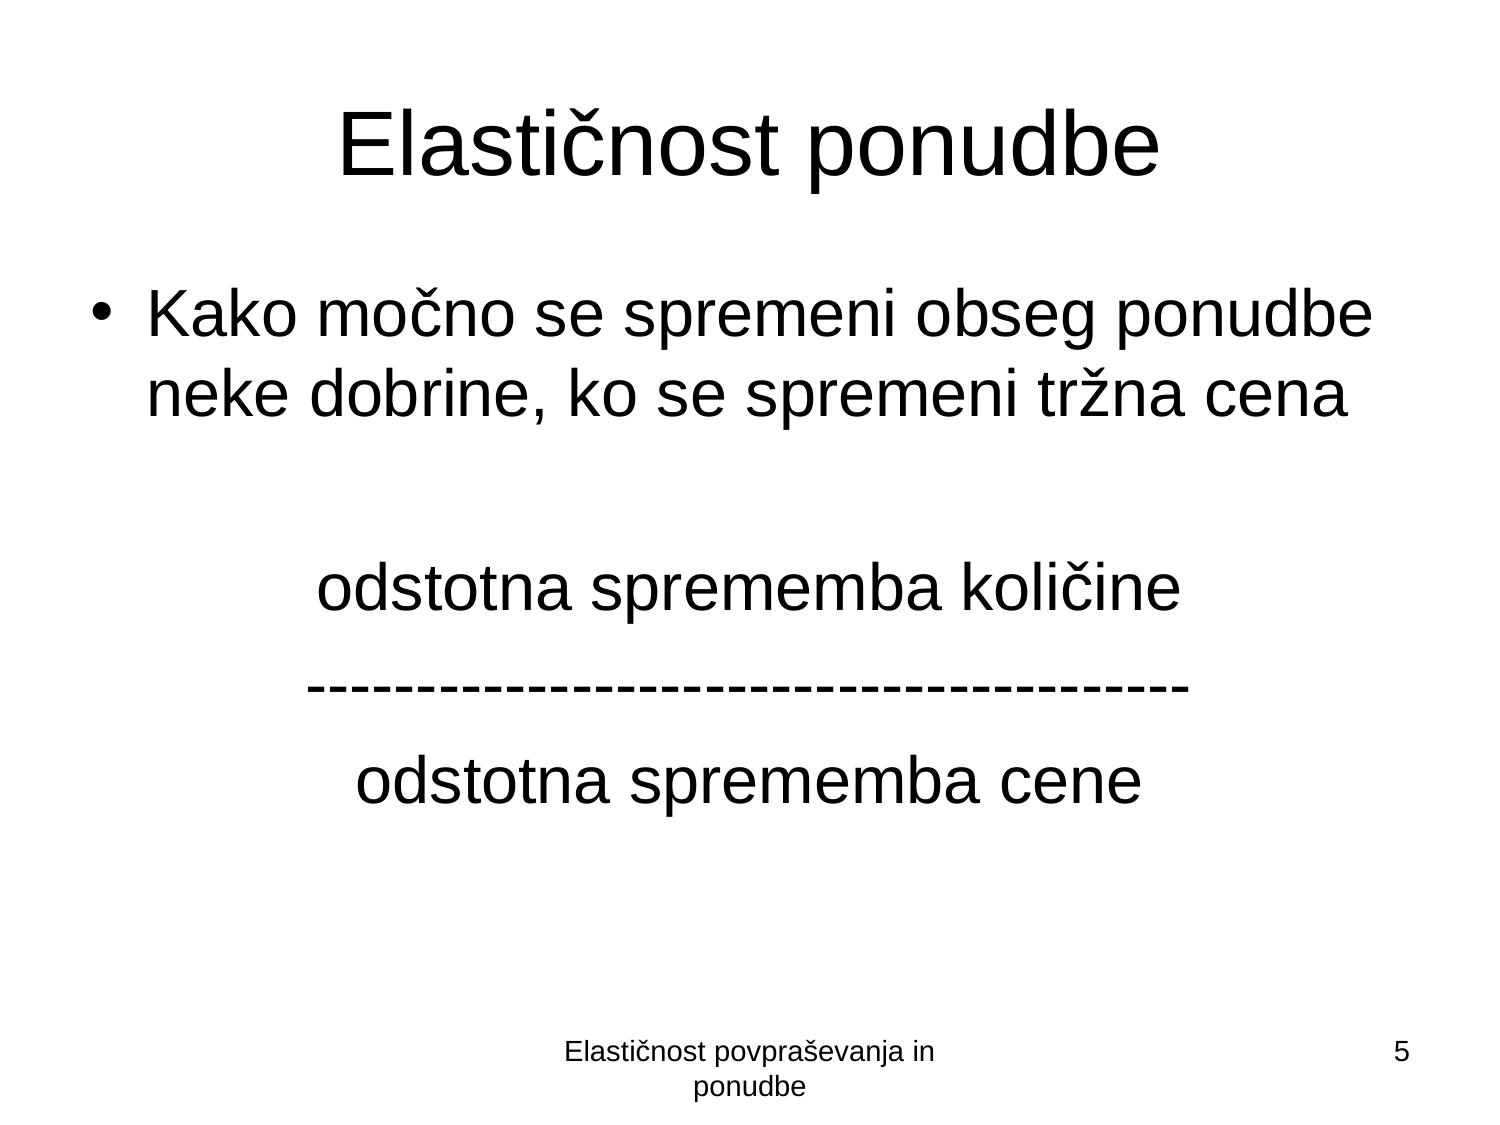

# Elastičnost ponudbe
Kako močno se spremeni obseg ponudbe neke dobrine, ko se spremeni tržna cena
odstotna sprememba količine
----------------------------------------
odstotna sprememba cene
Elastičnost povpraševanja in ponudbe